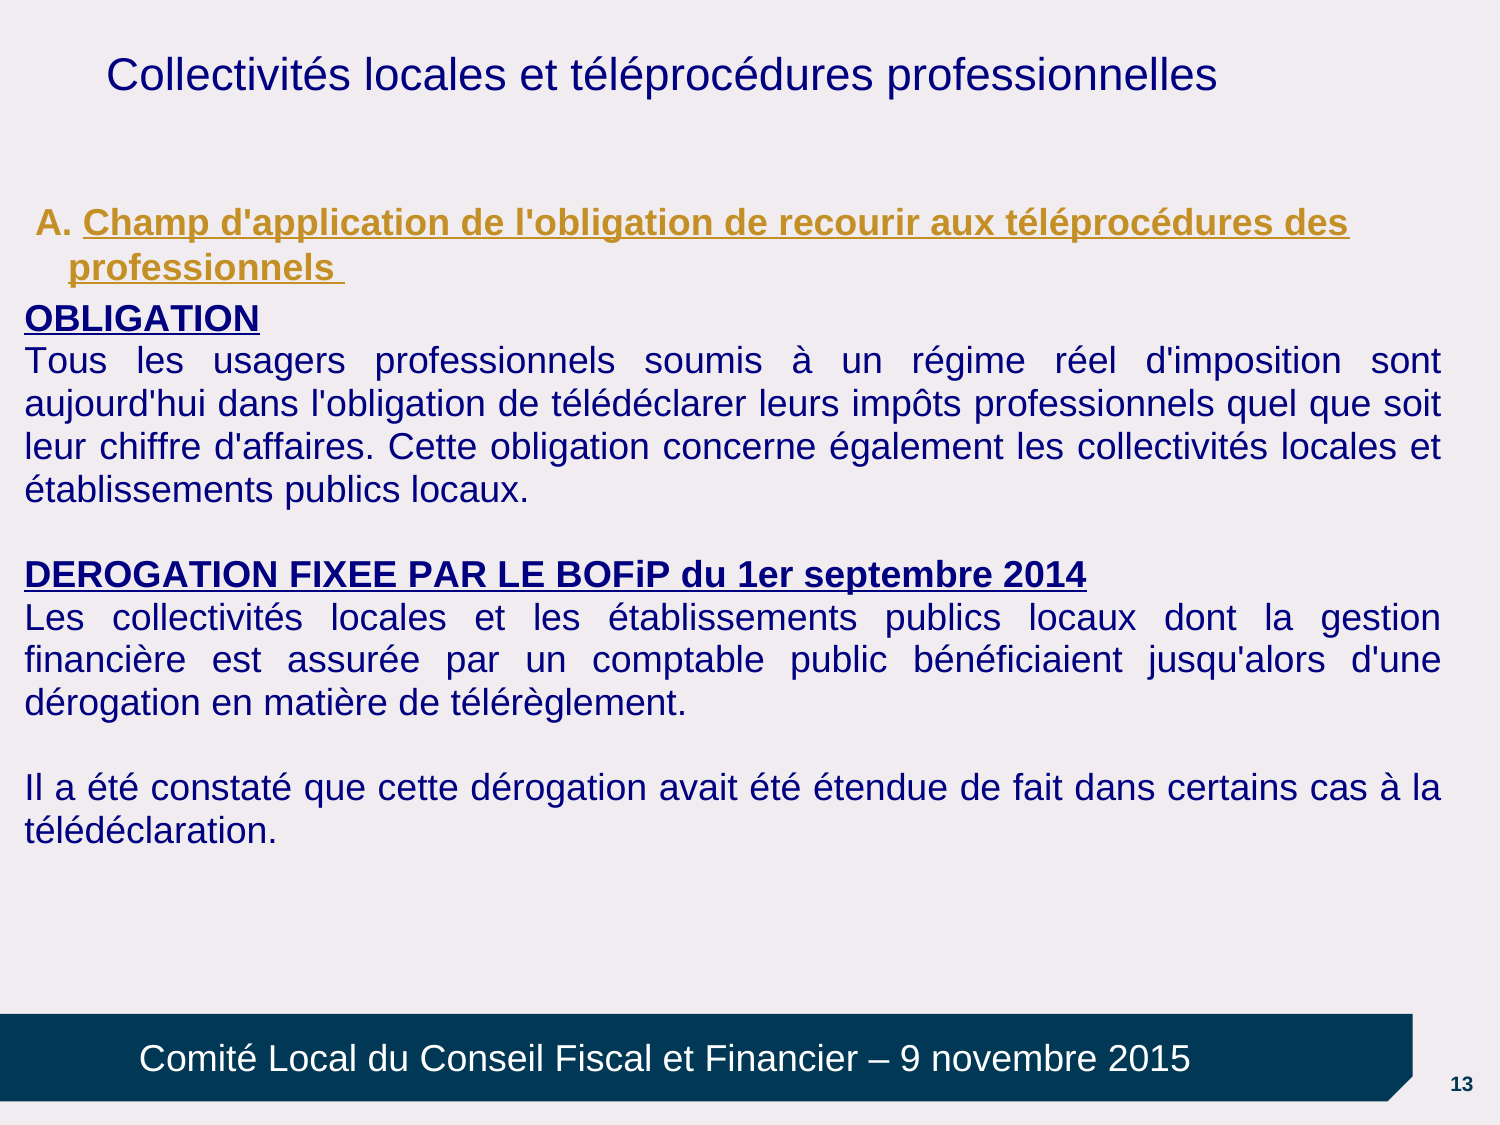

Collectivités locales et téléprocédures professionnelles
# A. Champ d'application de l'obligation de recourir aux téléprocédures des professionnels
OBLIGATION
Tous les usagers professionnels soumis à un régime réel d'imposition sont aujourd'hui dans l'obligation de télédéclarer leurs impôts professionnels quel que soit leur chiffre d'affaires. Cette obligation concerne également les collectivités locales et établissements publics locaux.
DEROGATION FIXEE PAR LE BOFiP du 1er septembre 2014
Les collectivités locales et les établissements publics locaux dont la gestion financière est assurée par un comptable public bénéficiaient jusqu'alors d'une dérogation en matière de télérèglement.
Il a été constaté que cette dérogation avait été étendue de fait dans certains cas à la télédéclaration.